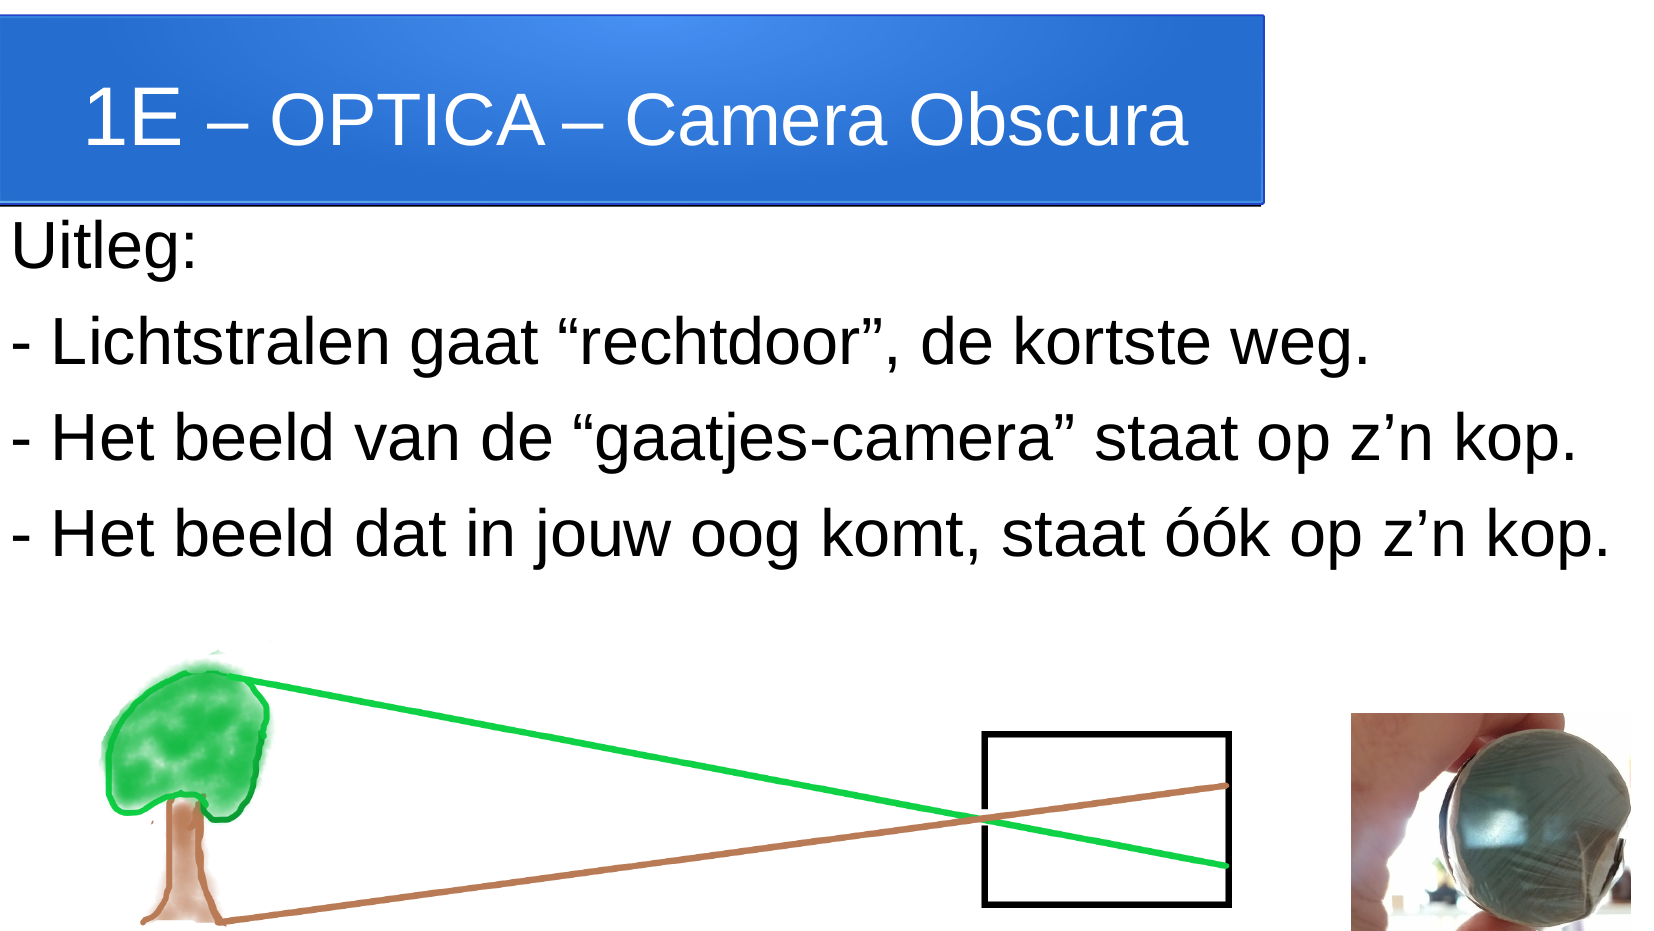

# 1E – OPTICA – Camera Obscura
Uitleg:
- Lichtstralen gaat “rechtdoor”, de kortste weg.
- Het beeld van de “gaatjes-camera” staat op z’n kop.
- Het beeld dat in jouw oog komt, staat óók op z’n kop.